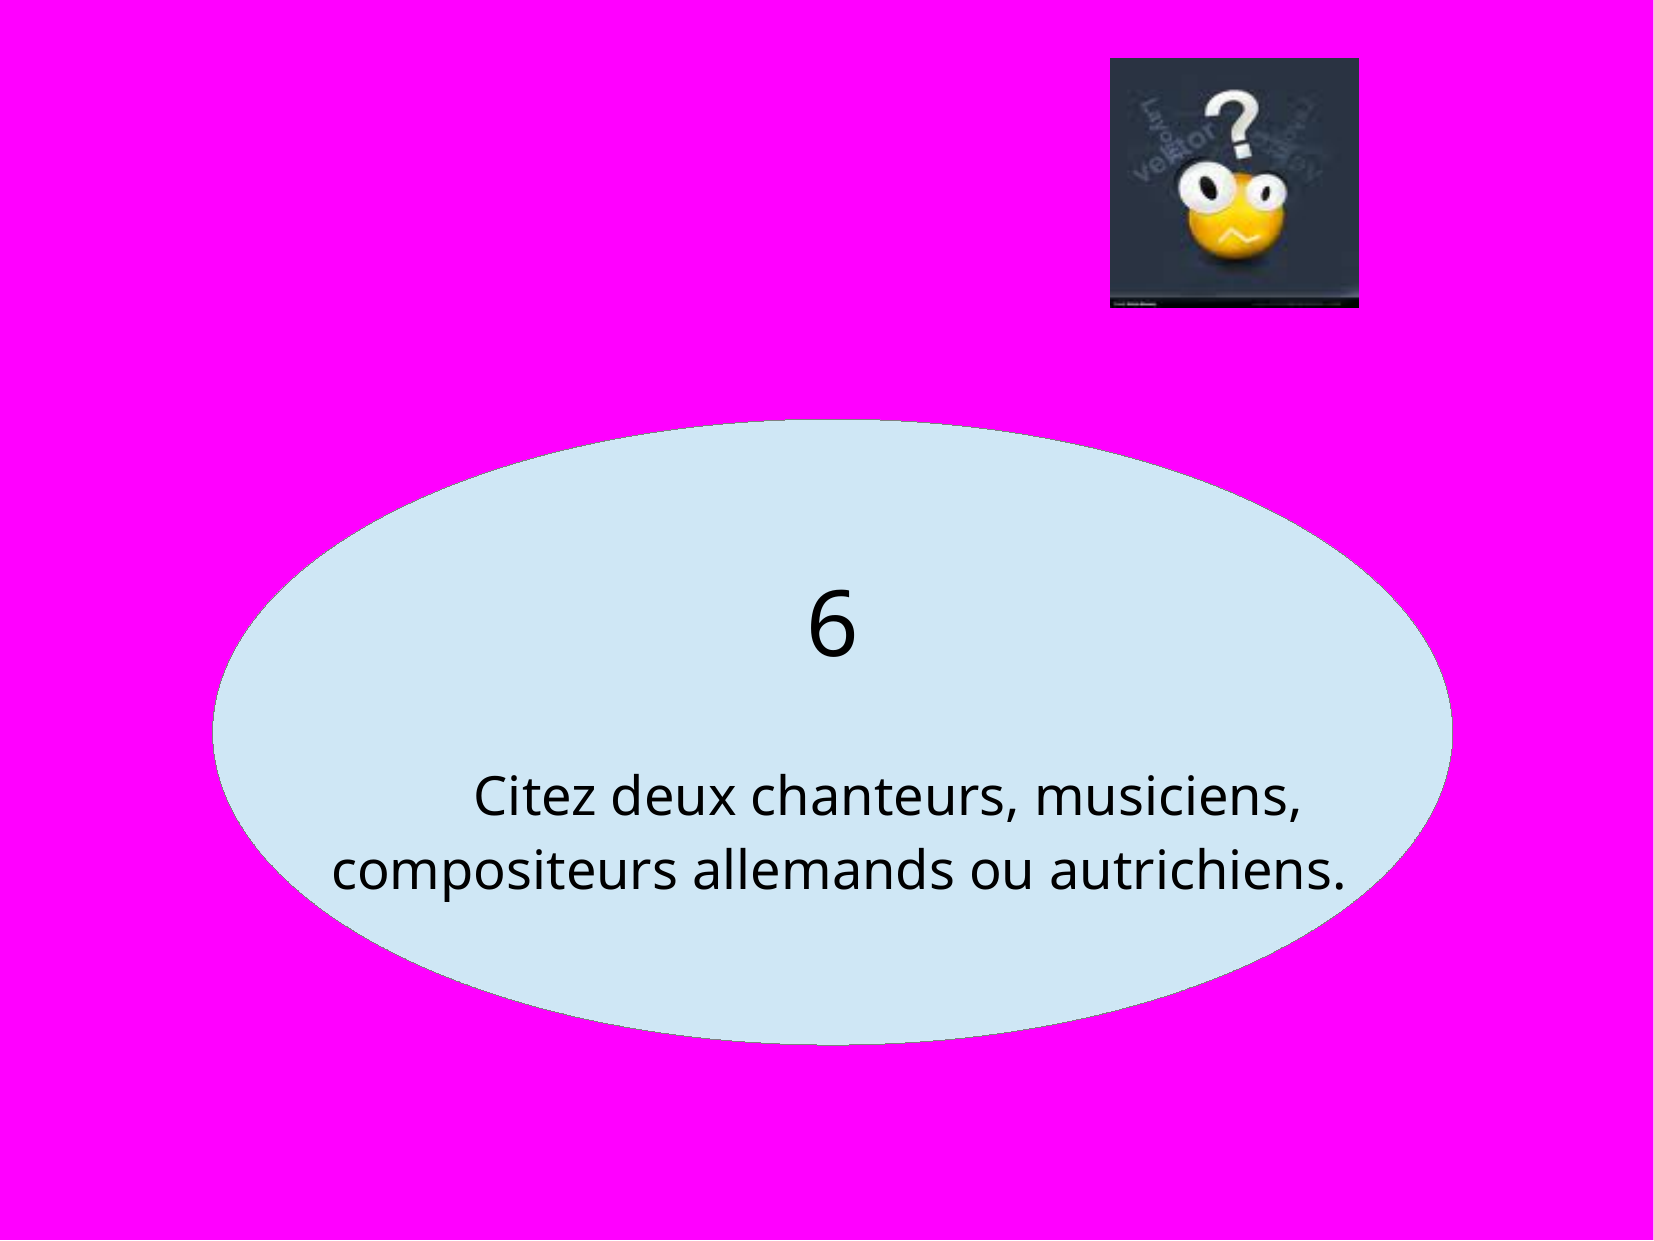

#
6
 Citez deux chanteurs, musiciens,
 compositeurs allemands ou autrichiens.